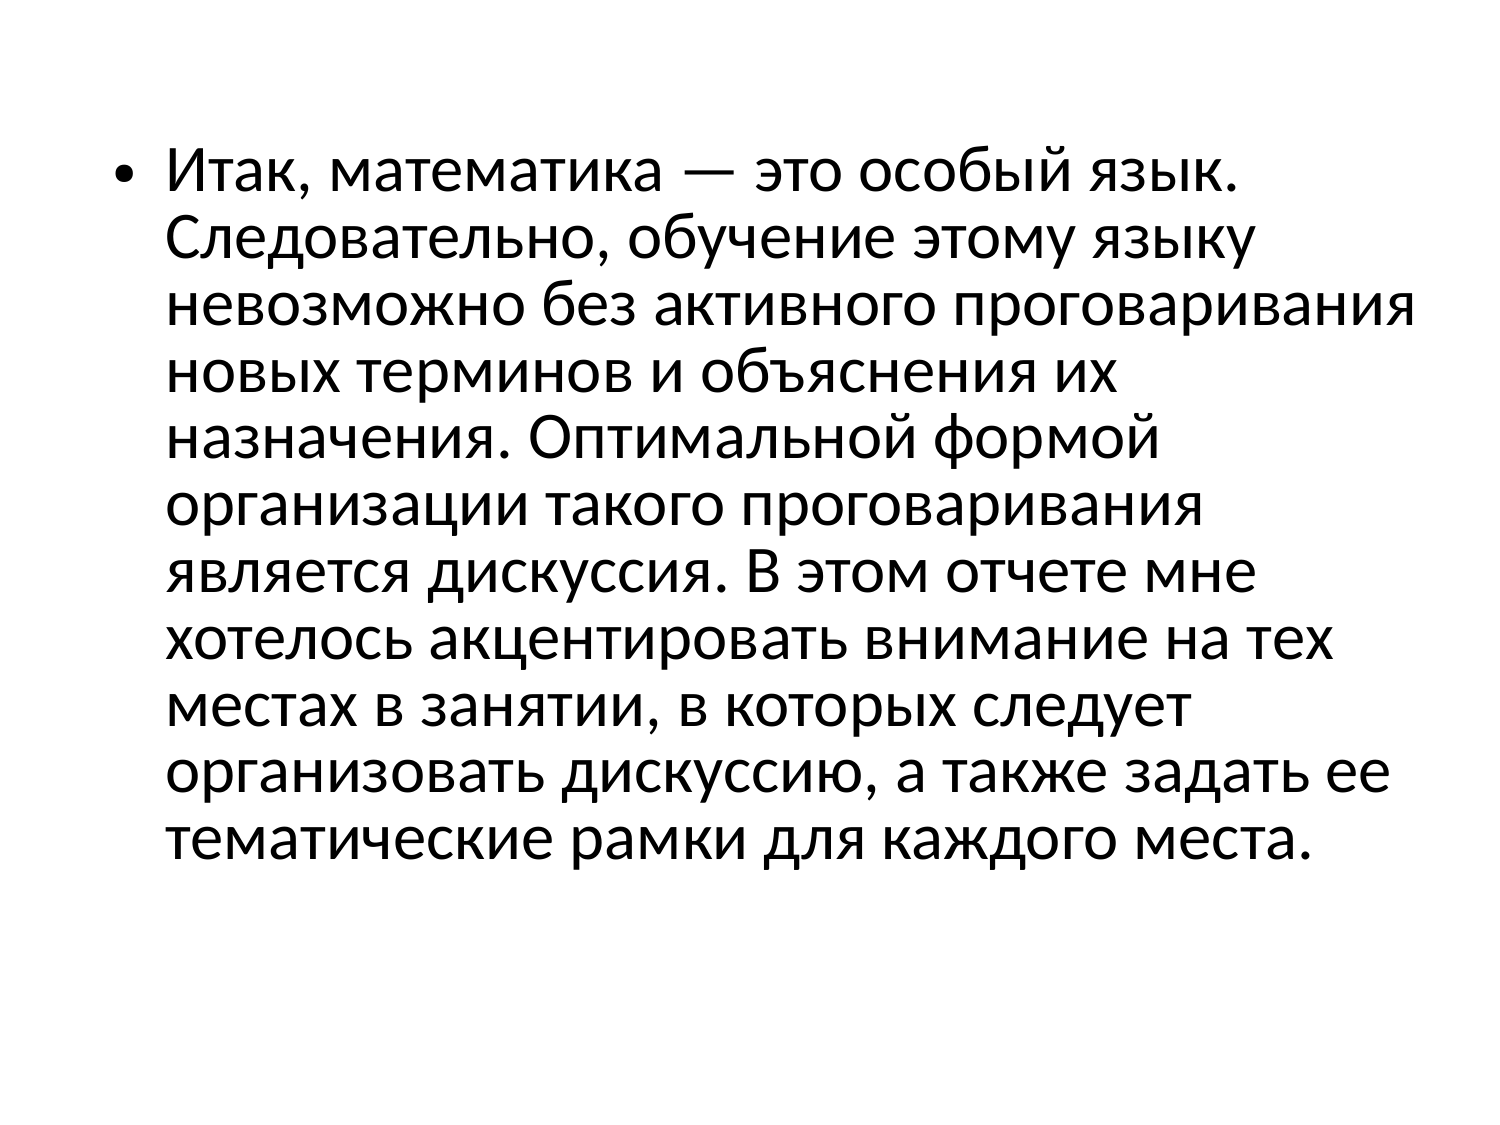

# Итак, математика — это особый язык. Следовательно, обучение этому языку невозможно без активного проговаривания новых терминов и объяснения их назначения. Оптимальной формой организации такого проговаривания является дискуссия. В этом отчете мне хотелось акцентировать внимание на тех местах в занятии, в которых следует организовать дискуссию, а также задать ее тематические рамки для каждого места.